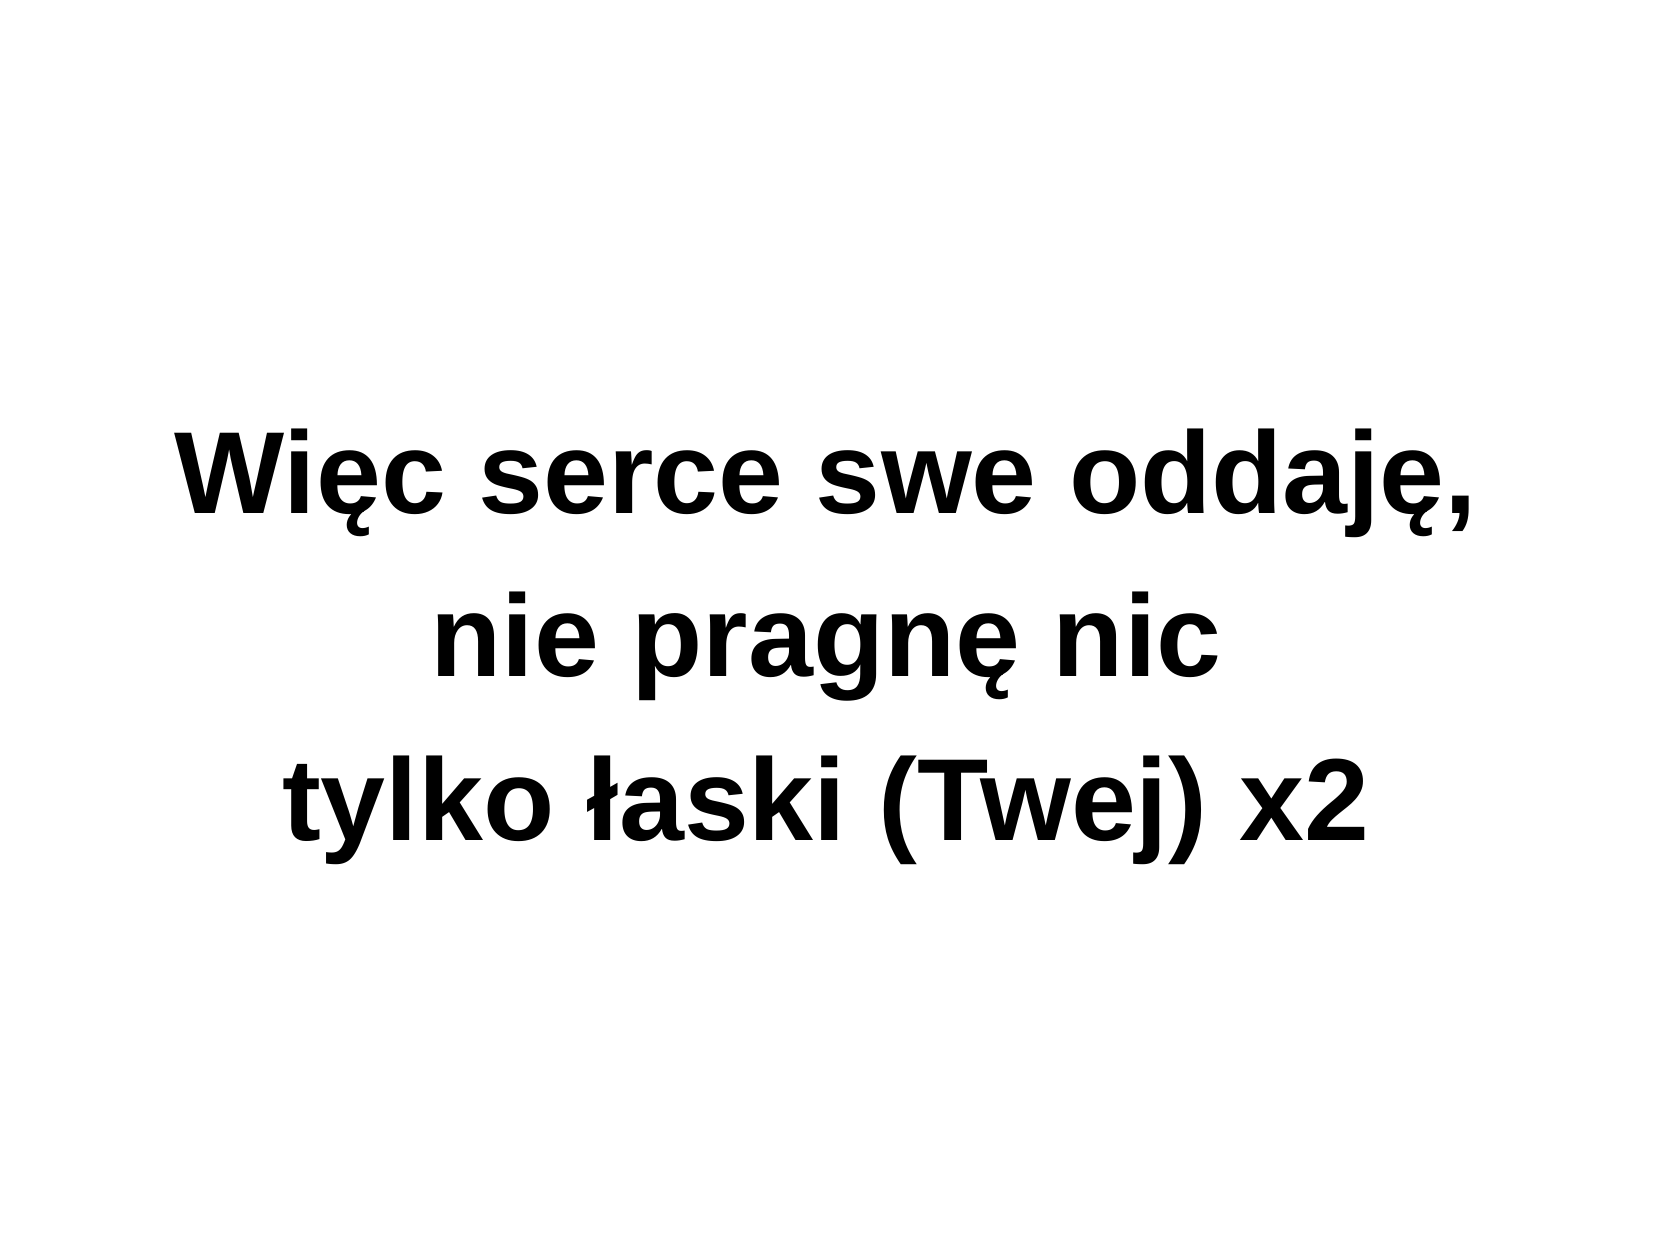

# Więc serce swe oddaję,
nie pragnę nic
tylko łaski (Twej) x2